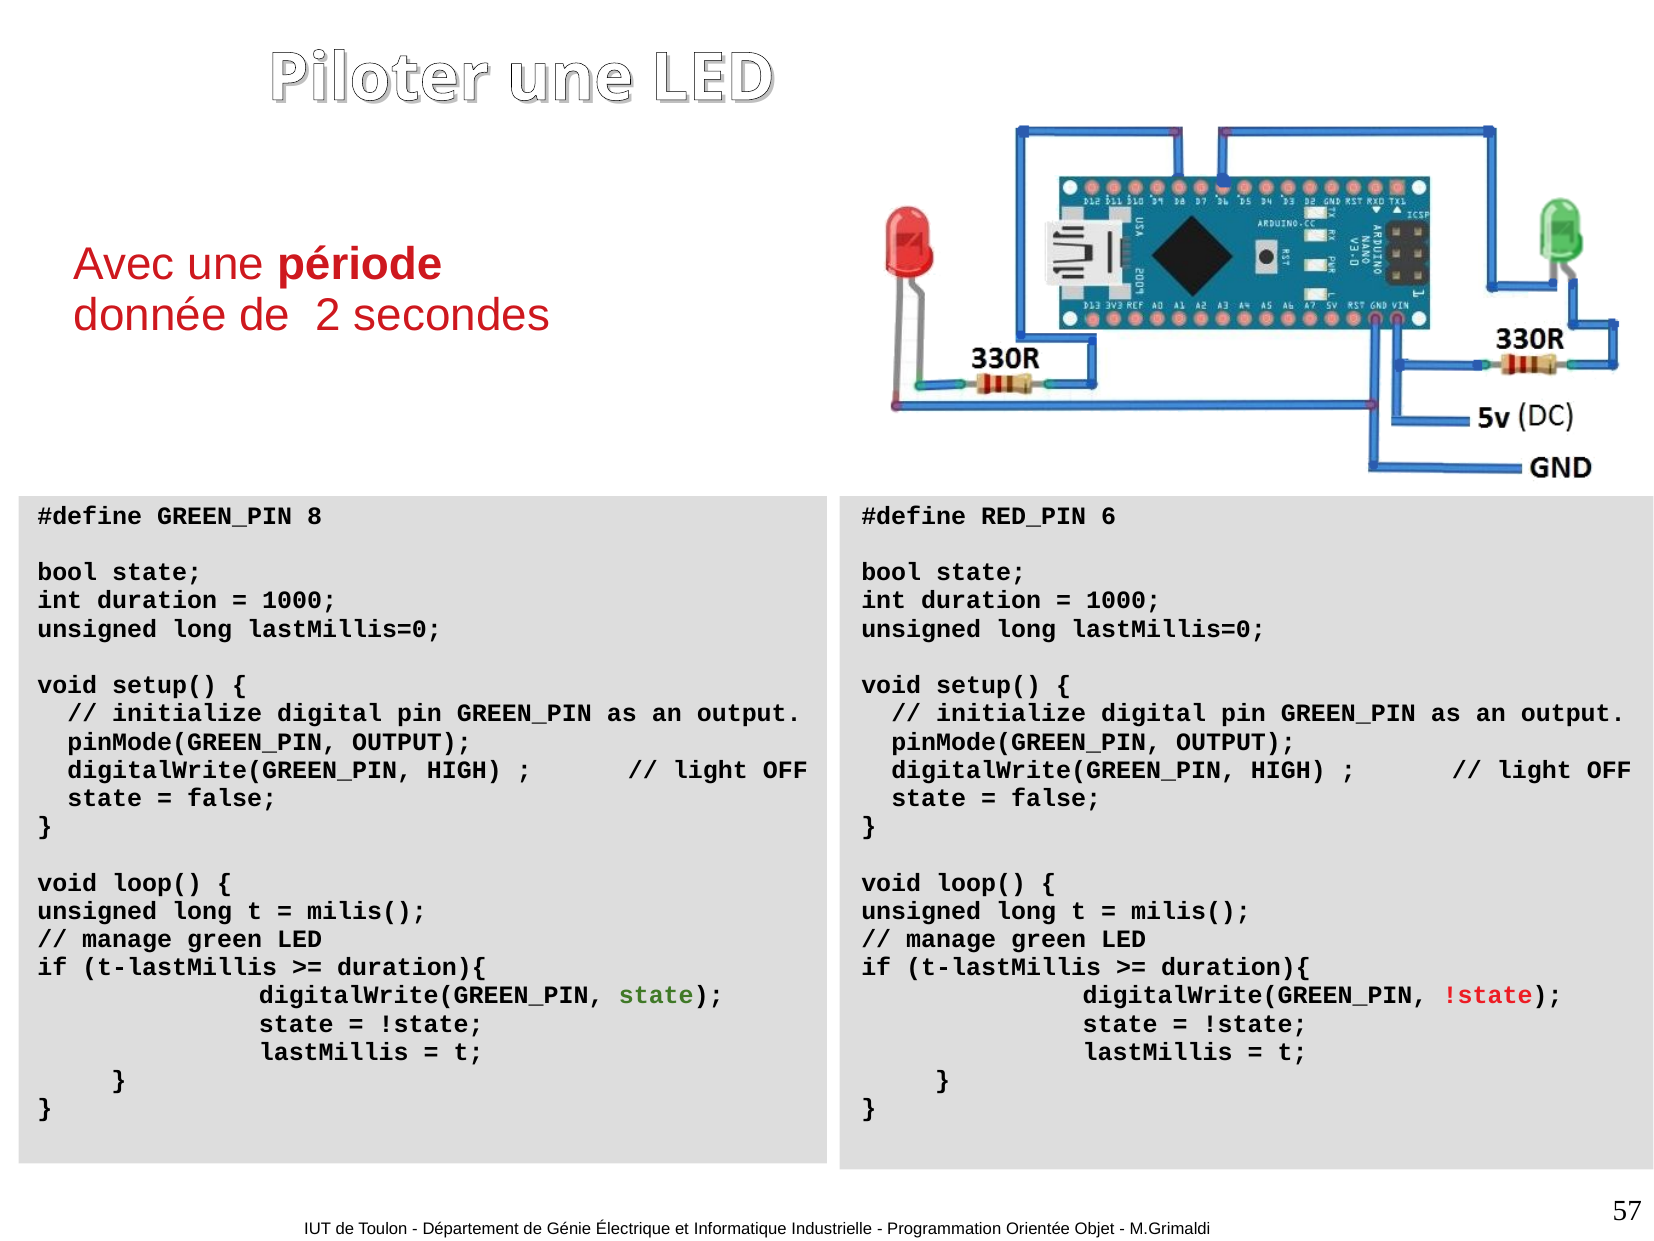

# Piloter une LED
Avec une période donnée de 2 secondes
#define GREEN_PIN 8
bool state;
int duration = 1000;
unsigned long lastMillis=0;
void setup() {
 // initialize digital pin GREEN_PIN as an output.
 pinMode(GREEN_PIN, OUTPUT);
 digitalWrite(GREEN_PIN, HIGH) ;	 	// light OFF
 state = false;
}
void loop() {
unsigned long t = milis();
// manage green LED
if (t-lastMillis >= duration){
			digitalWrite(GREEN_PIN, state); 				state = !state; 							lastMillis = t;
	}
}
#define RED_PIN 6
bool state;
int duration = 1000;
unsigned long lastMillis=0;
void setup() {
 // initialize digital pin GREEN_PIN as an output.
 pinMode(GREEN_PIN, OUTPUT);
 digitalWrite(GREEN_PIN, HIGH) ;	 	// light OFF
 state = false;
}
void loop() {
unsigned long t = milis();
// manage green LED
if (t-lastMillis >= duration){
			digitalWrite(GREEN_PIN, !state); 				state = !state; 							lastMillis = t;
	}
}